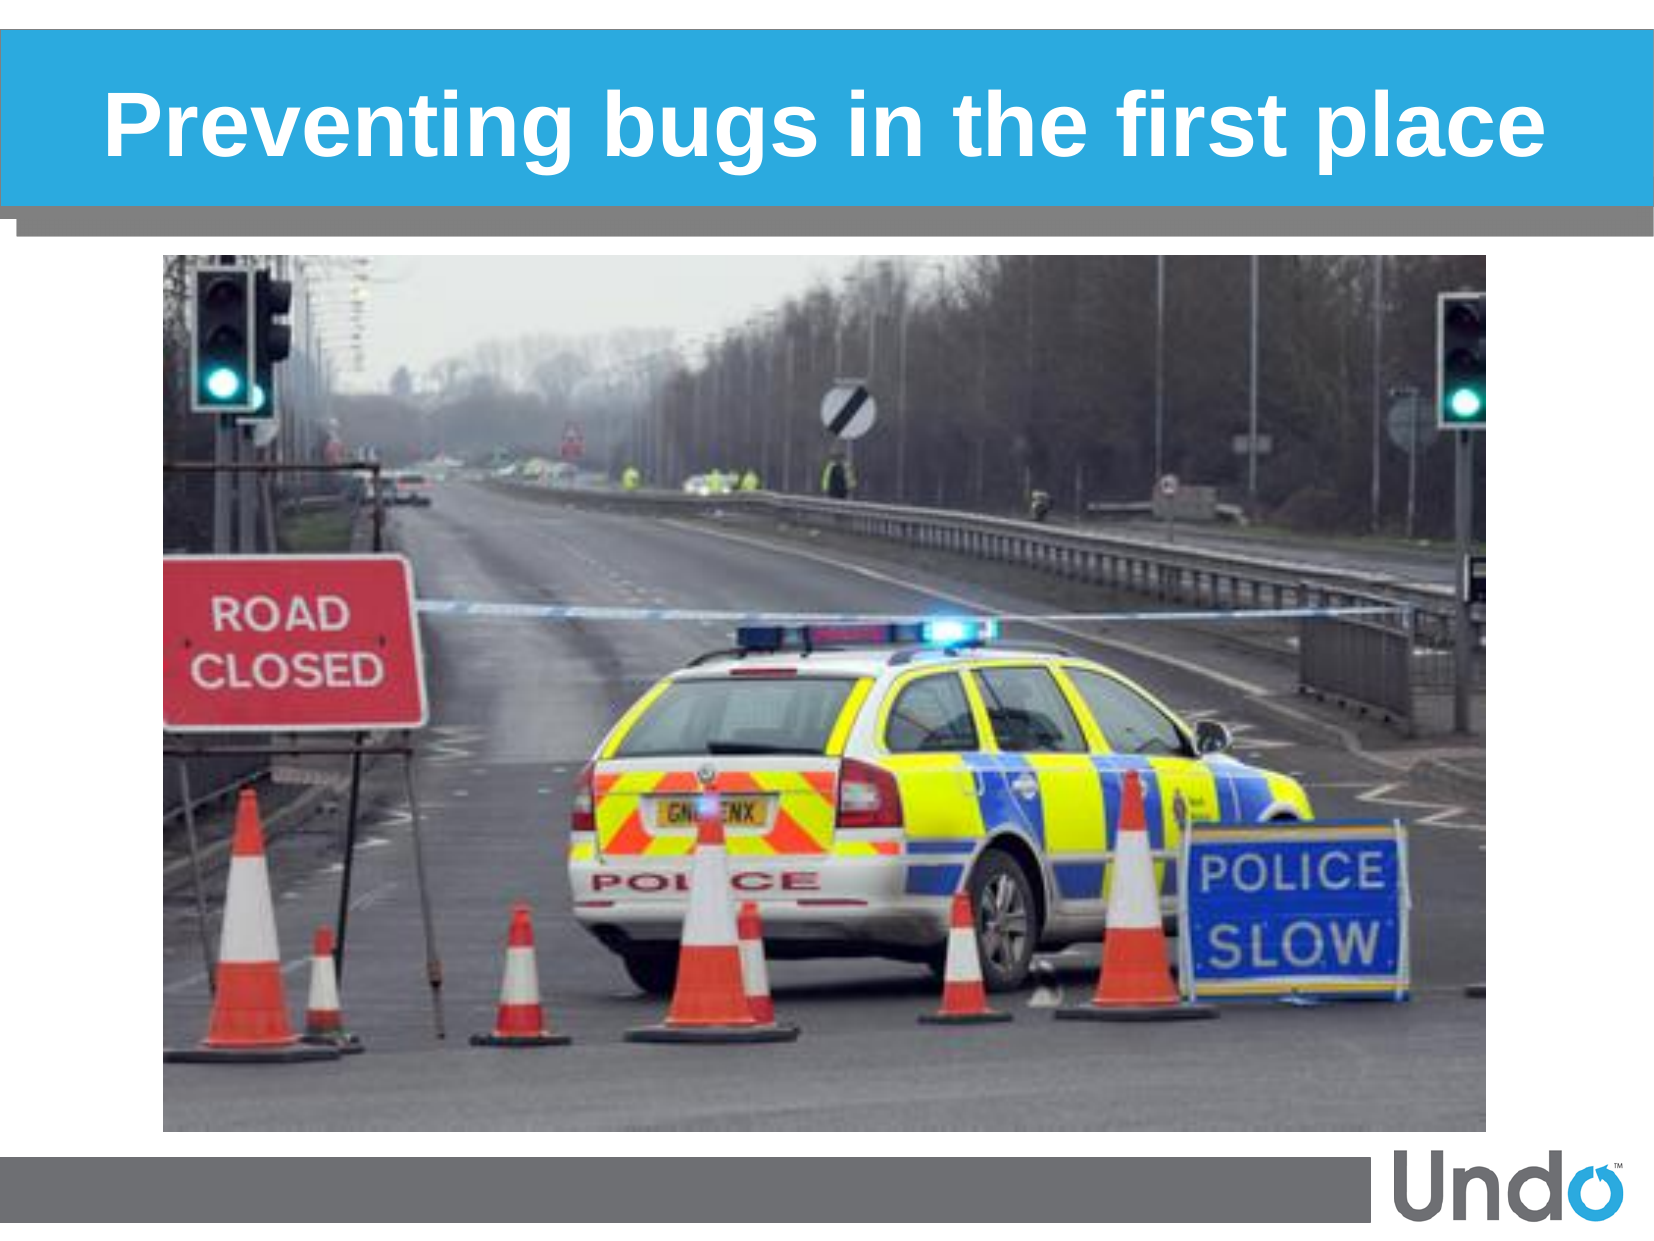

# Preventing bugs in the first place